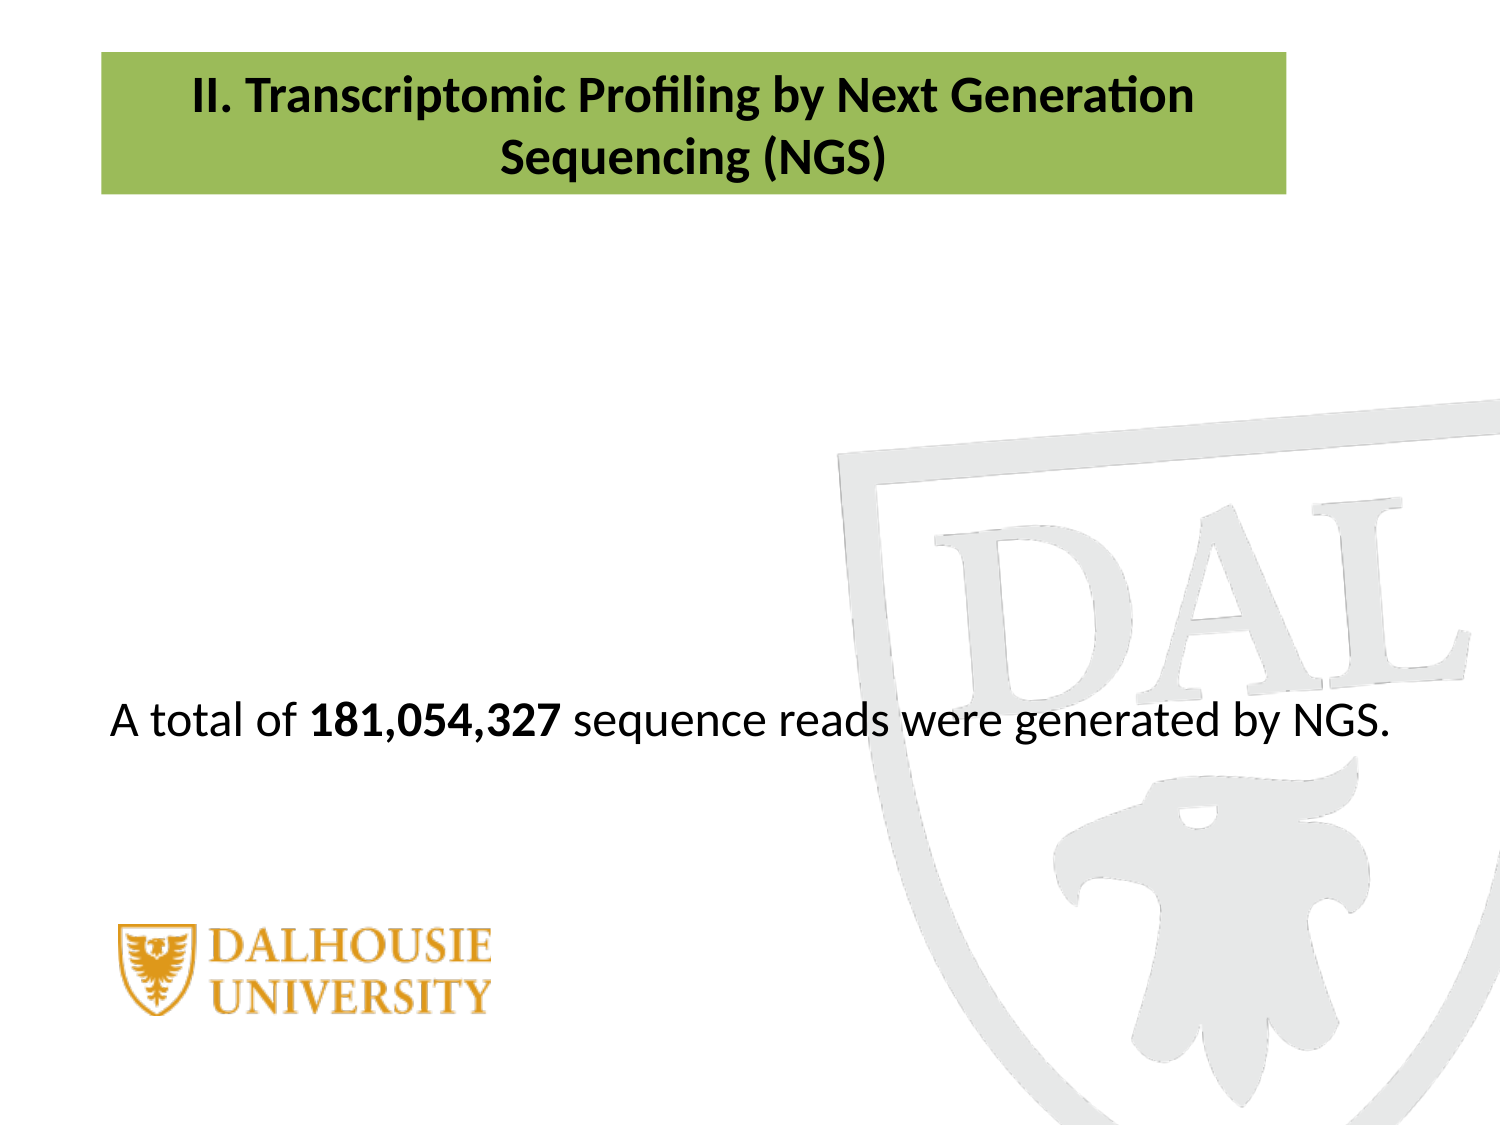

# II. Transcriptomic Profiling by Next Generation Sequencing (NGS)
A total of 181,054,327 sequence reads were generated by NGS.